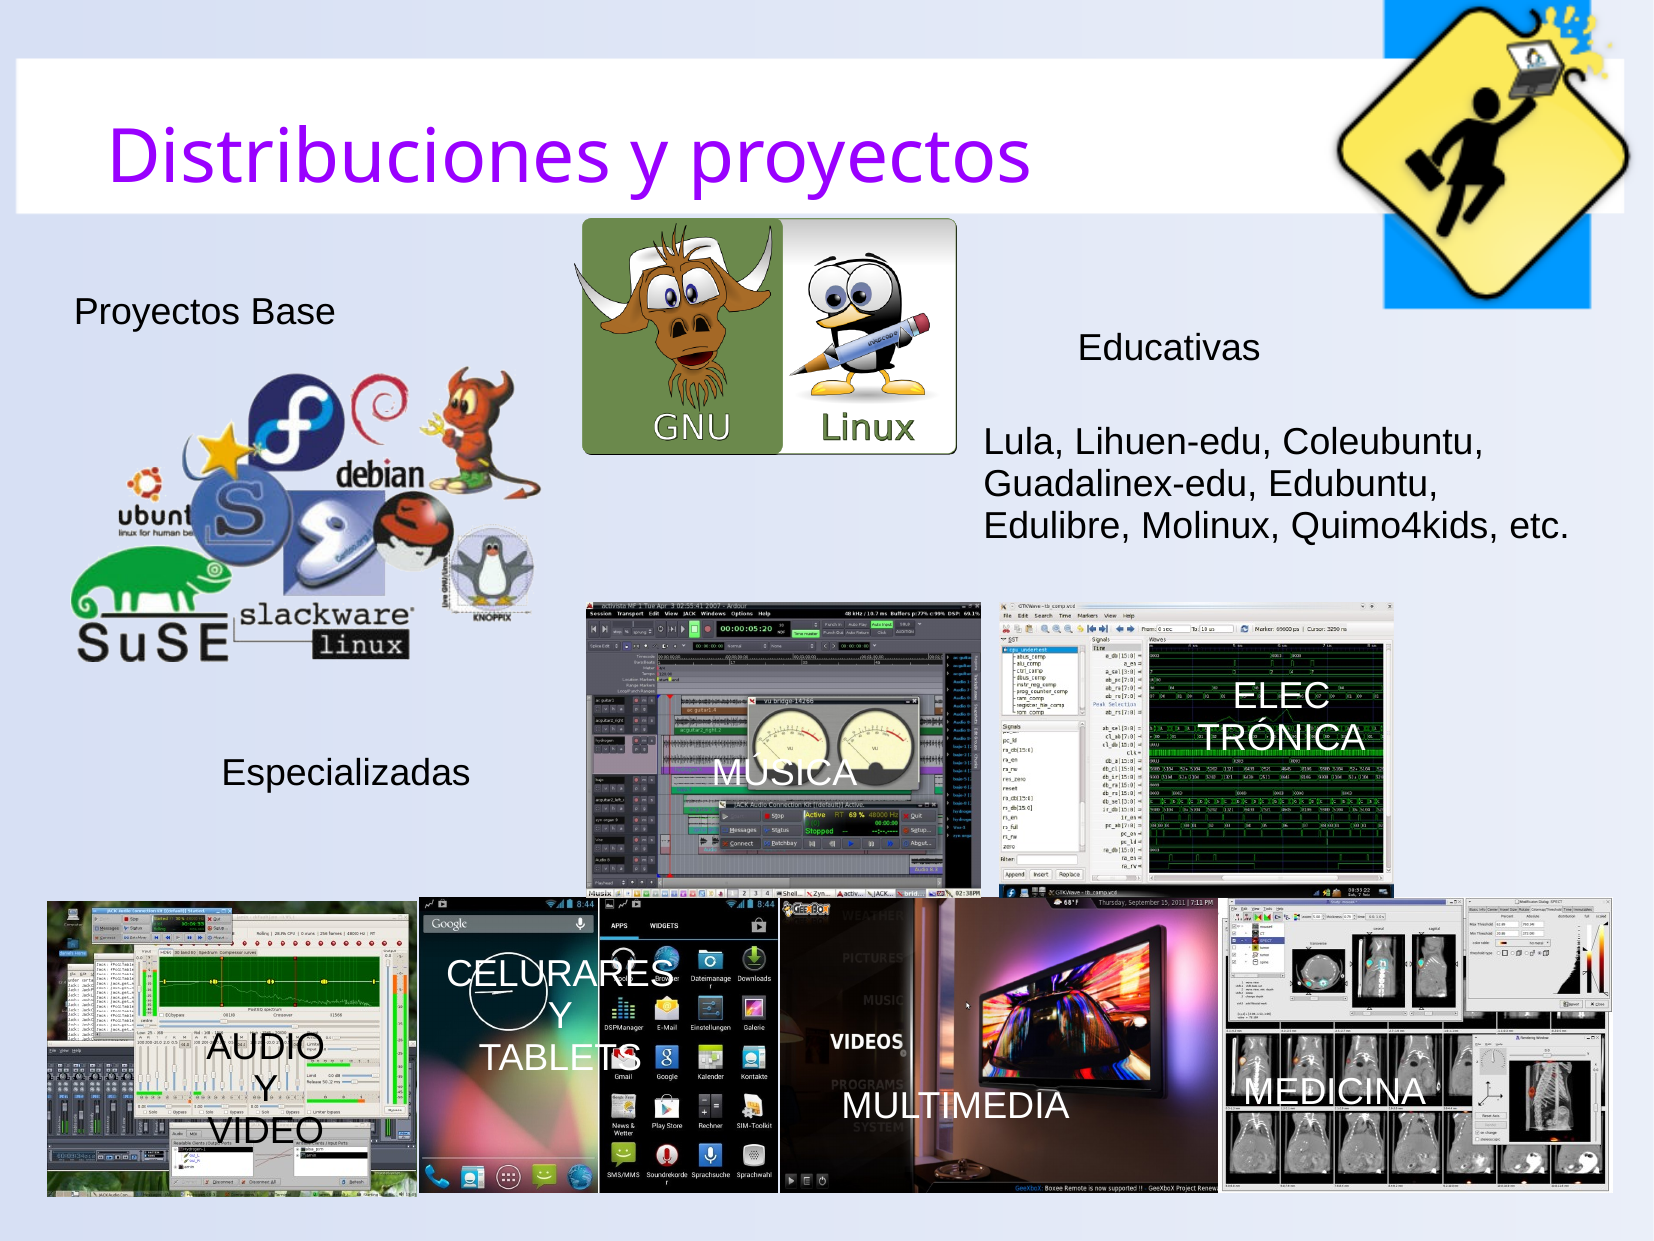

# Distribuciones y proyectos
Proyectos Base
Educativas
Lula, Lihuen-edu, Coleubuntu, Guadalinex-edu, Edubuntu, Edulibre, Molinux, Quimo4kids, etc.
ELEC
TRÓNICA
Especializadas
MÚSICA
CELURARES
Y
TABLETS
AUDIO Y
VIDEO
MEDICINA
MULTIMEDIA